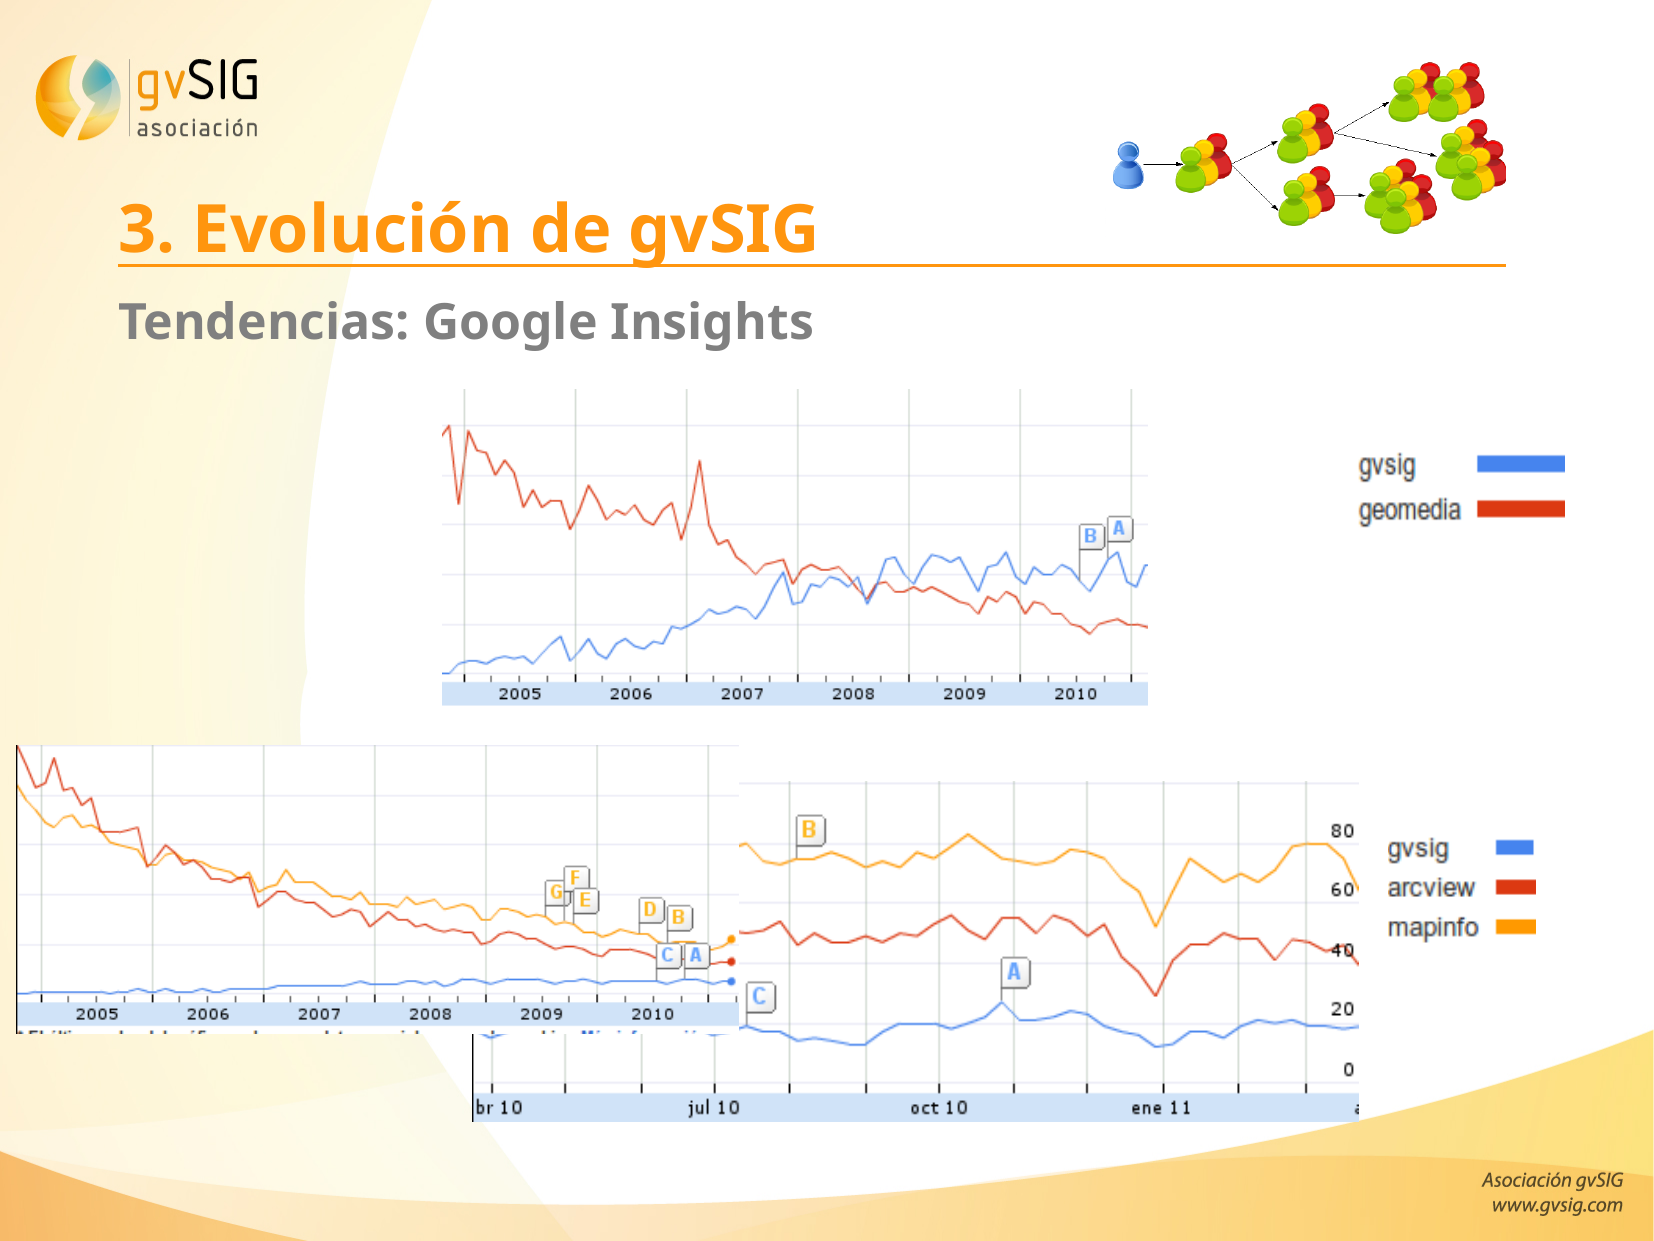

# 3. Evolución de gvSIG
Tendencias: Google Insights